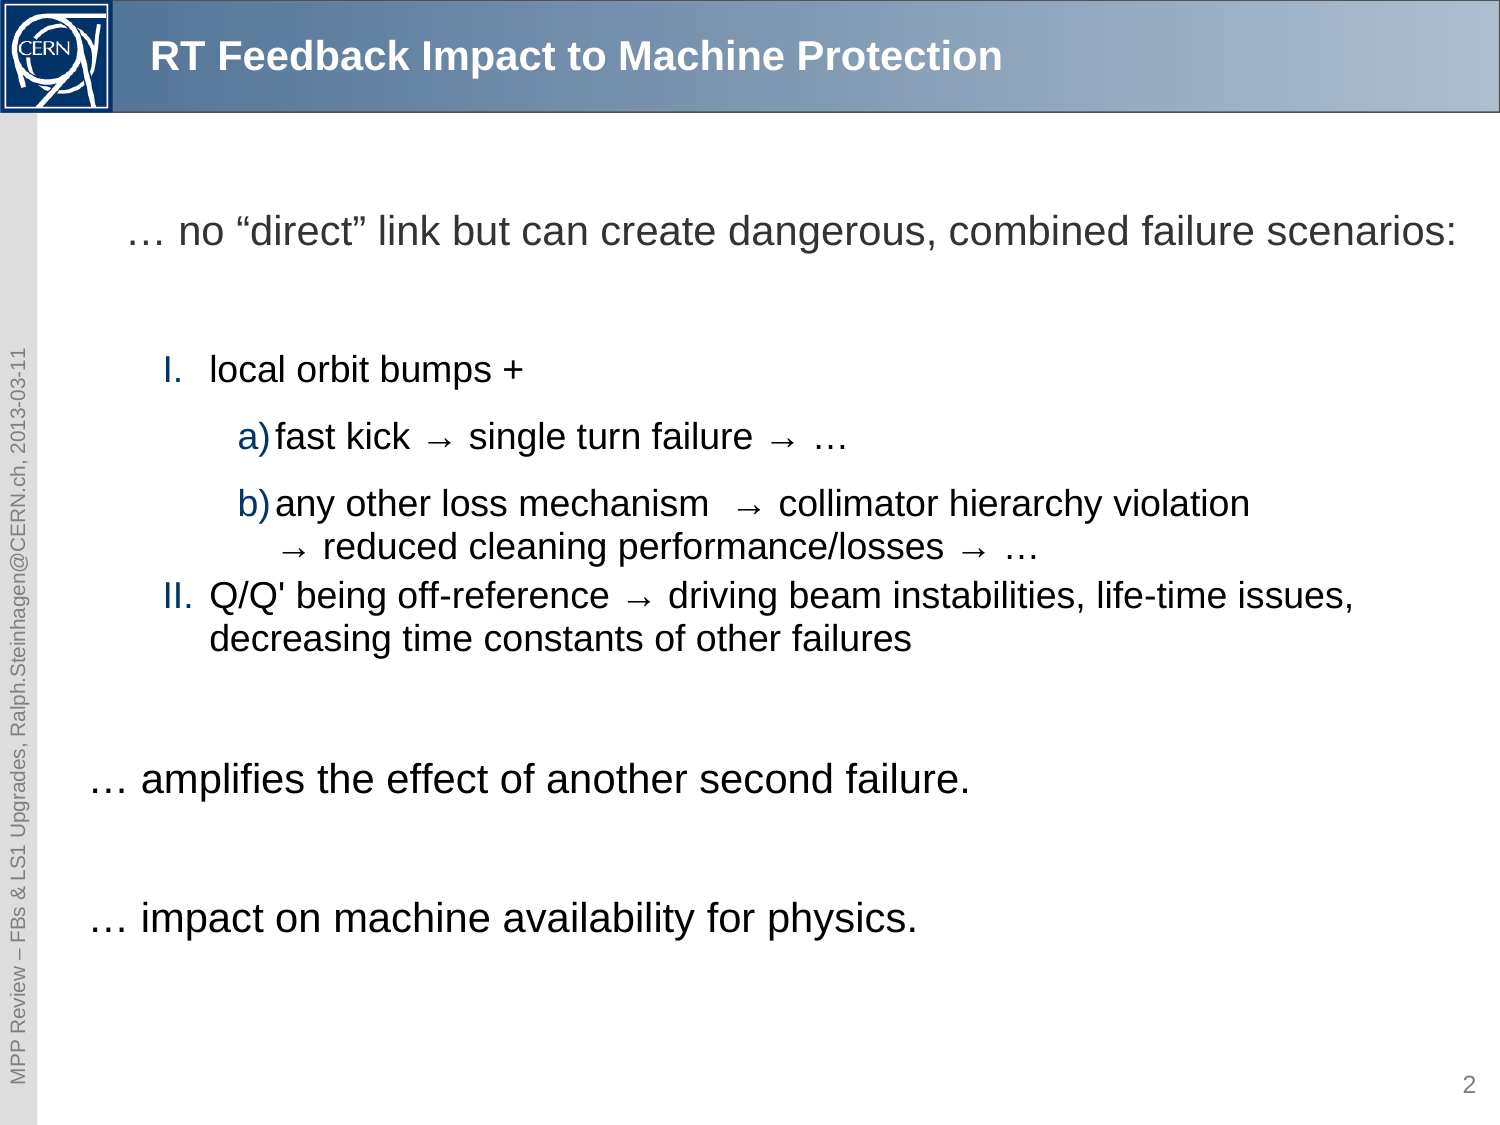

# RT Feedback Impact to Machine Protection
… no “direct” link but can create dangerous, combined failure scenarios:
local orbit bumps +
fast kick → single turn failure → …
any other loss mechanism → collimator hierarchy violation 		→ reduced cleaning performance/losses → …
Q/Q' being off-reference → driving beam instabilities, life-time issues, decreasing time constants of other failures
… amplifies the effect of another second failure.
… impact on machine availability for physics.